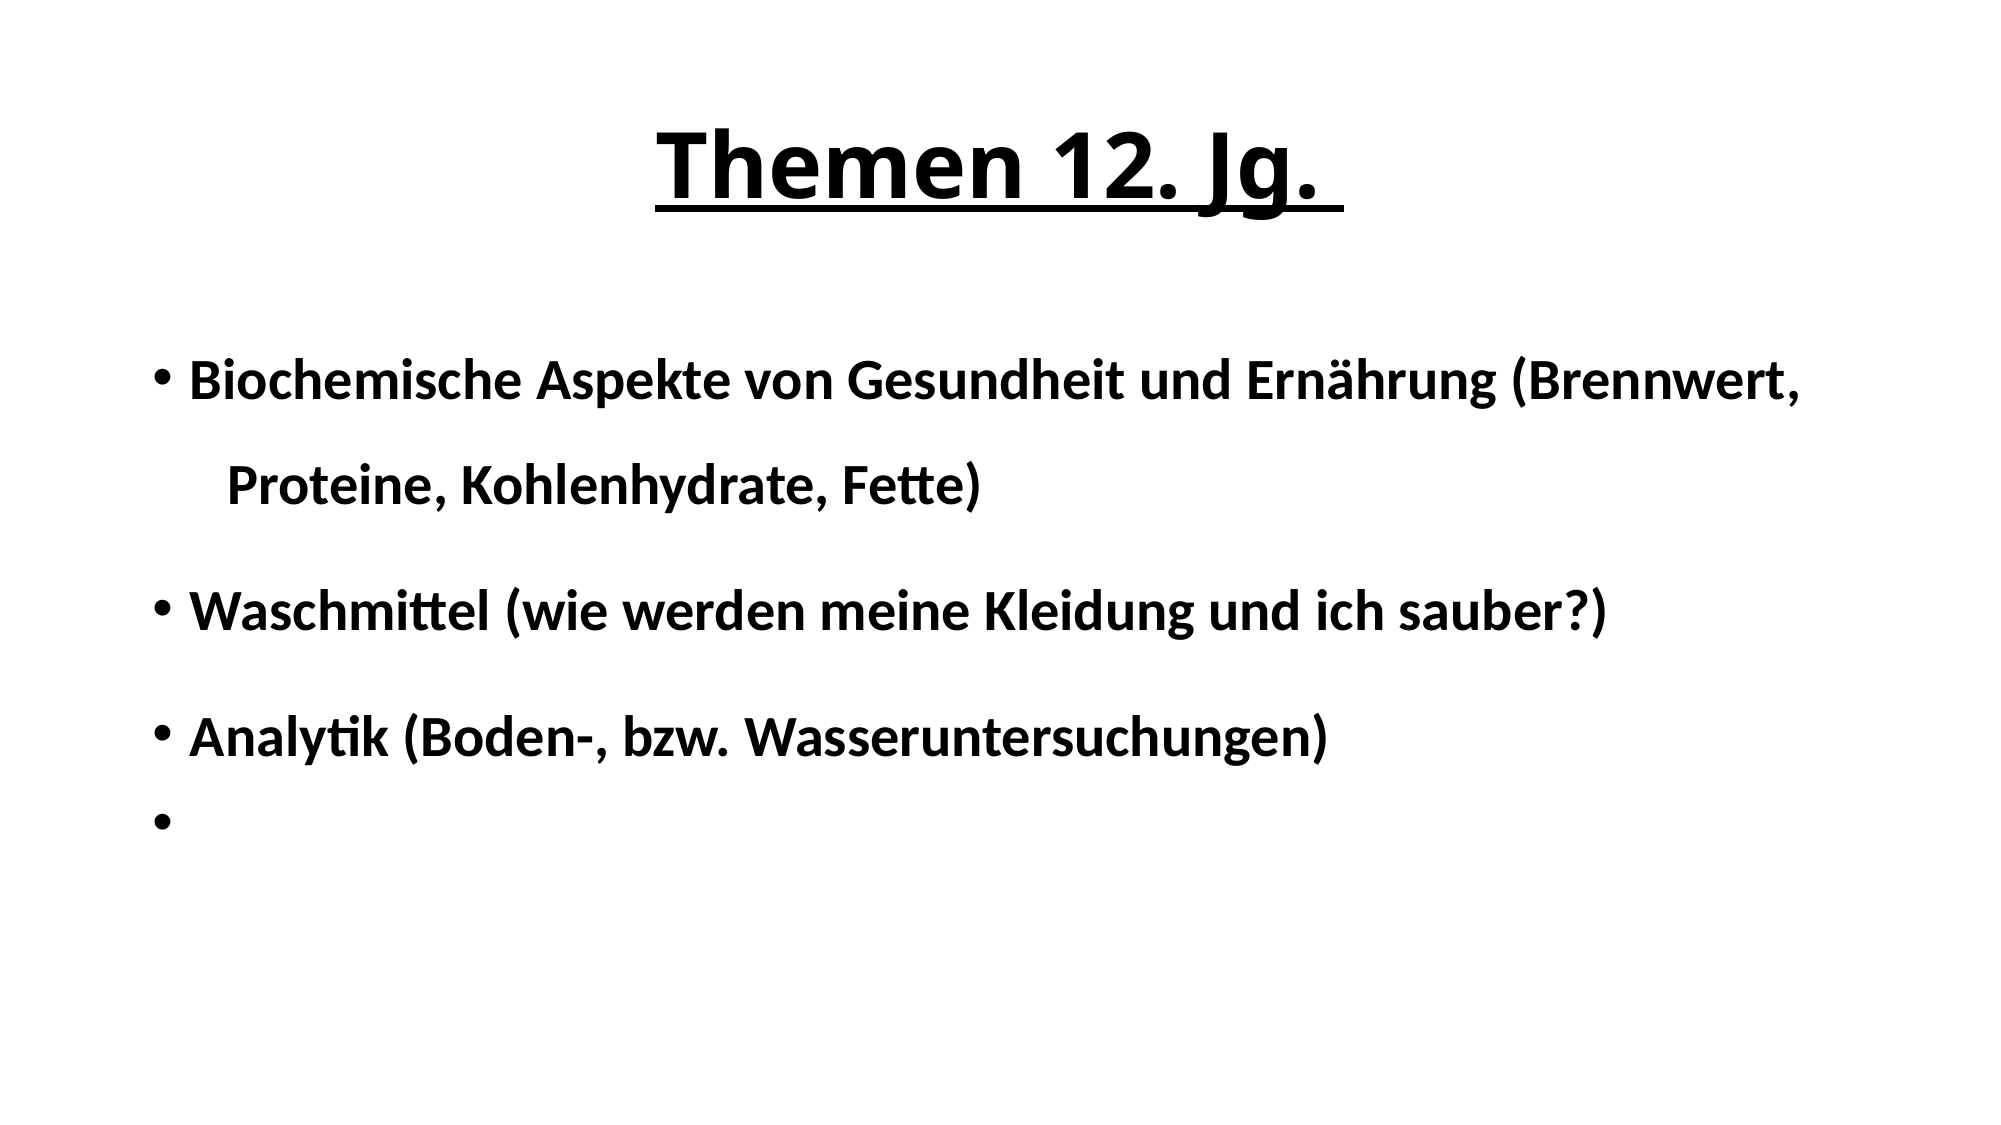

# Themen 12. Jg.
Biochemische Aspekte von Gesundheit und Ernährung (Brennwert, Proteine, Kohlenhydrate, Fette)
Waschmittel (wie werden meine Kleidung und ich sauber?)
Analytik (Boden-, bzw. Wasseruntersuchungen)